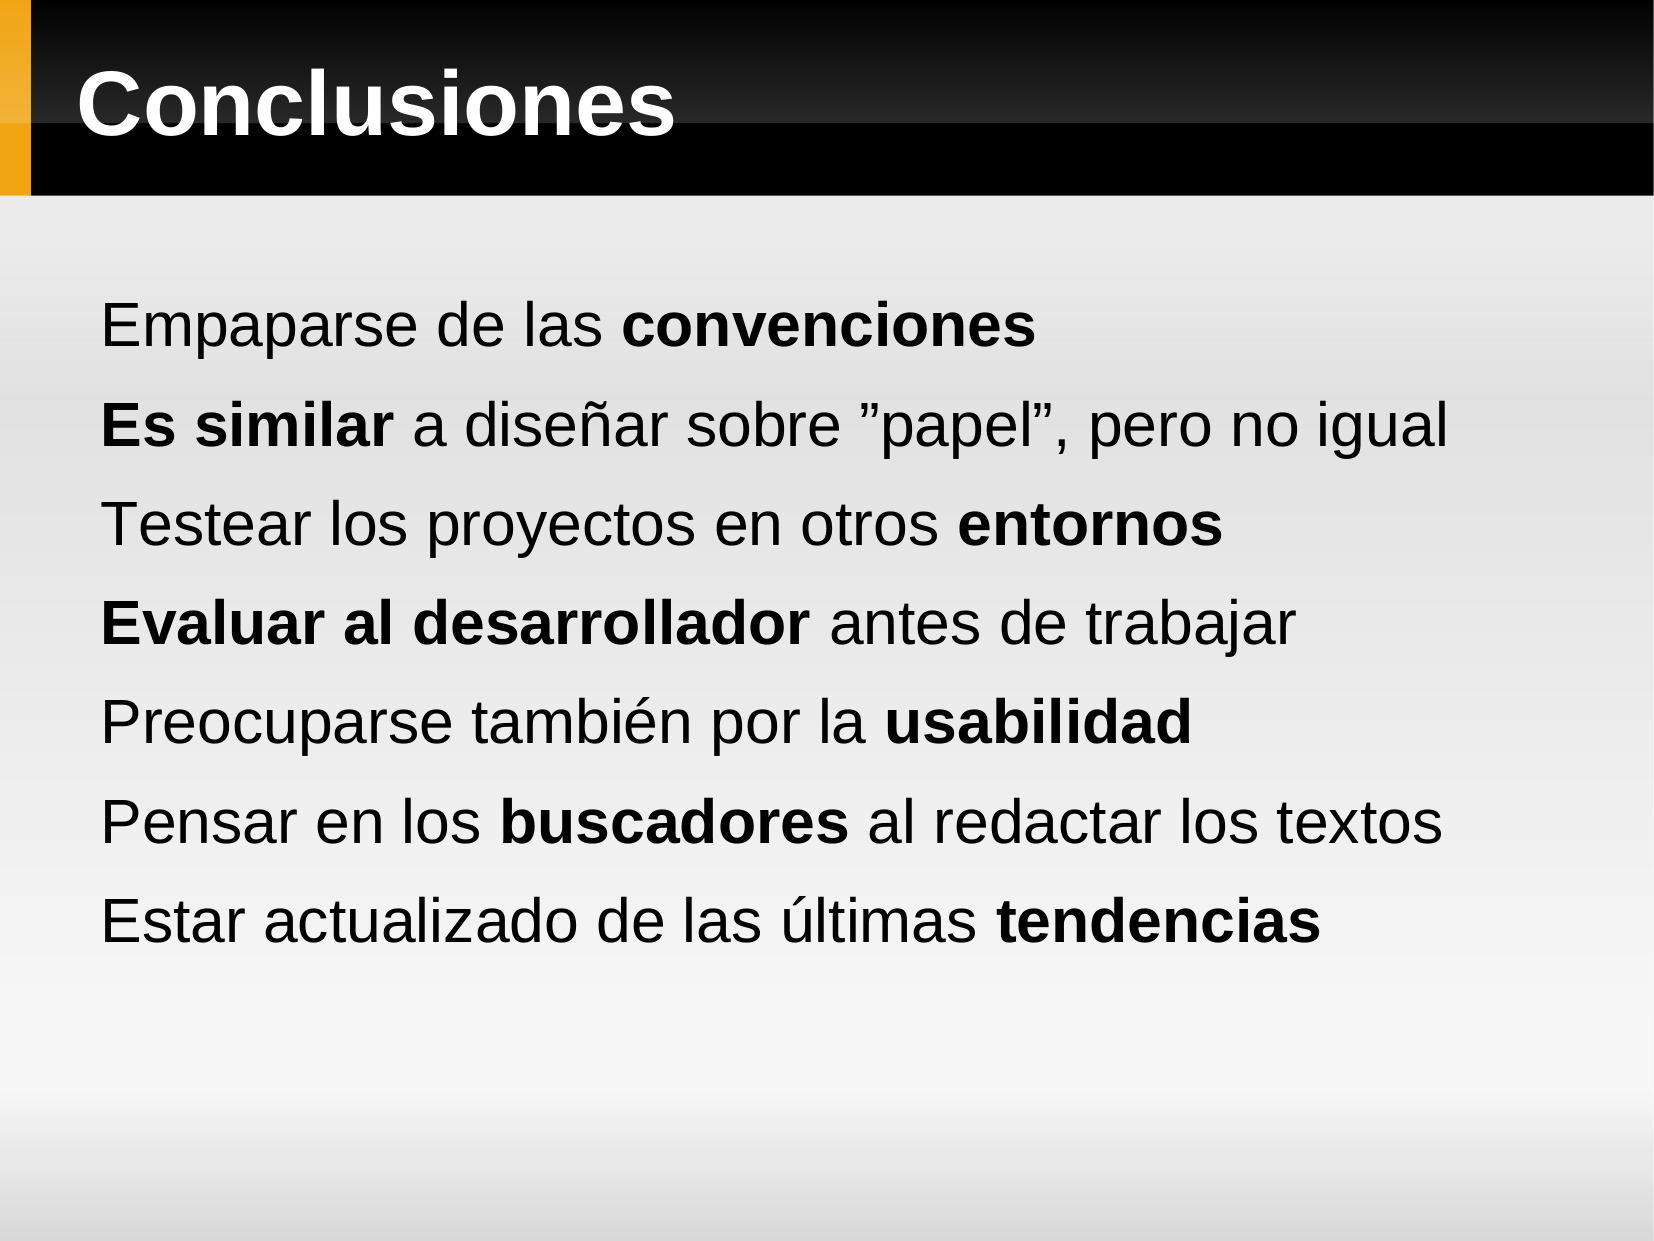

# Conclusiones
Empaparse de las convenciones
Es similar a diseñar sobre ”papel”, pero no igual
Testear los proyectos en otros entornos
Evaluar al desarrollador antes de trabajar
Preocuparse también por la usabilidad
Pensar en los buscadores al redactar los textos
Estar actualizado de las últimas tendencias